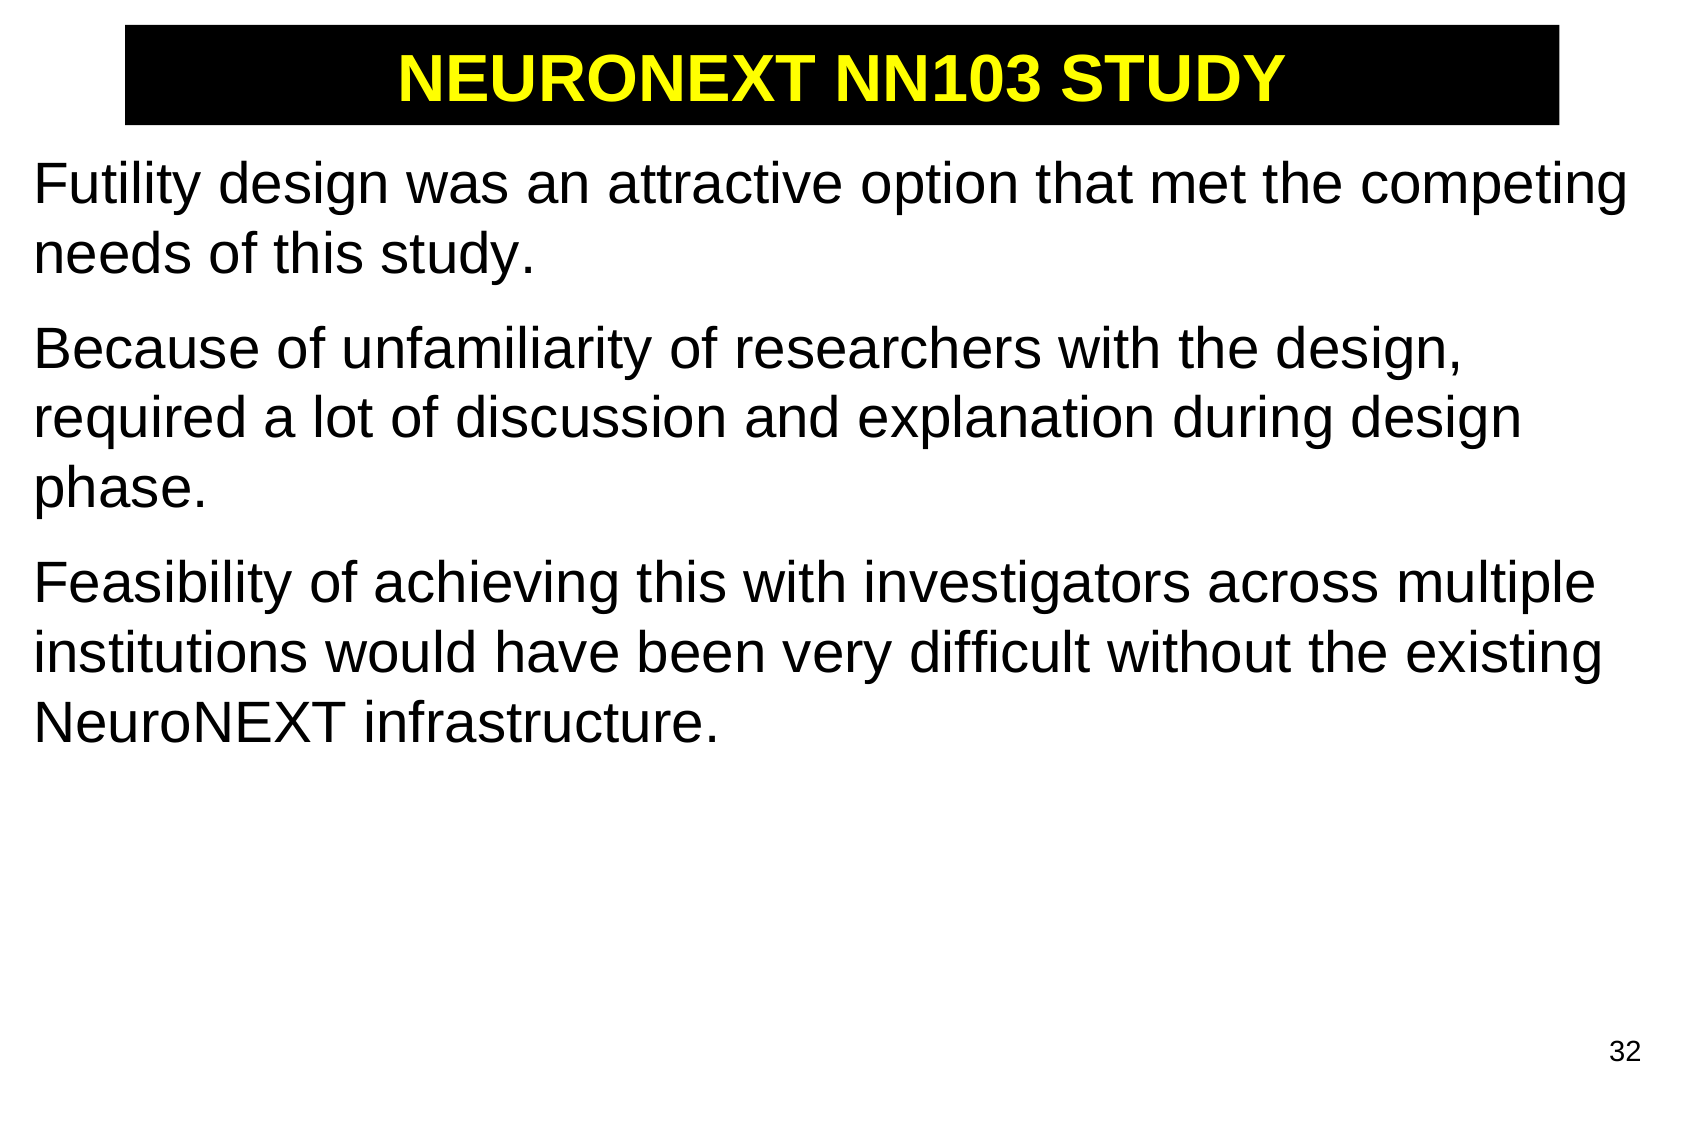

# NEURONEXT NN103 STUDY
Futility design was an attractive option that met the competing needs of this study.
Because of unfamiliarity of researchers with the design, required a lot of discussion and explanation during design phase.
Feasibility of achieving this with investigators across multiple institutions would have been very difficult without the existing NeuroNEXT infrastructure.